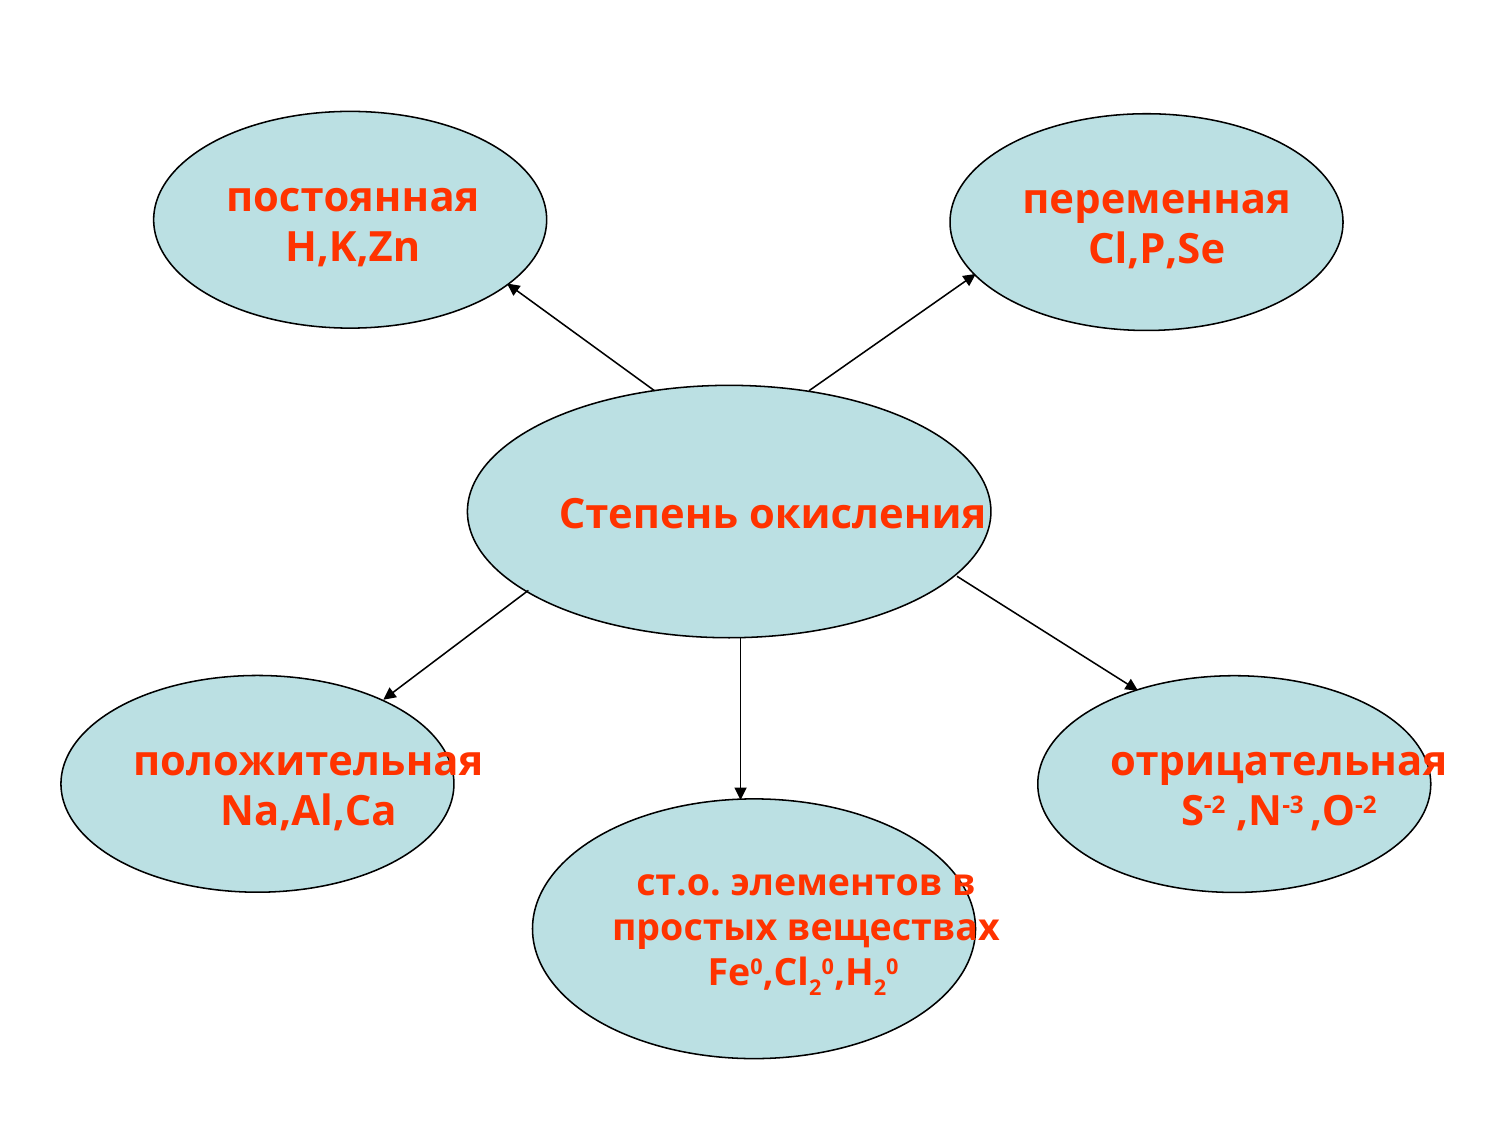

постоянная
H,K,Zn
переменная
Cl,P,Se
Степень окисления
положительная
Na,Al,Ca
отрицательная
S-2 ,N-3 ,O-2
ст.о. элементов в
простых веществах
Fe0,Cl20,H20